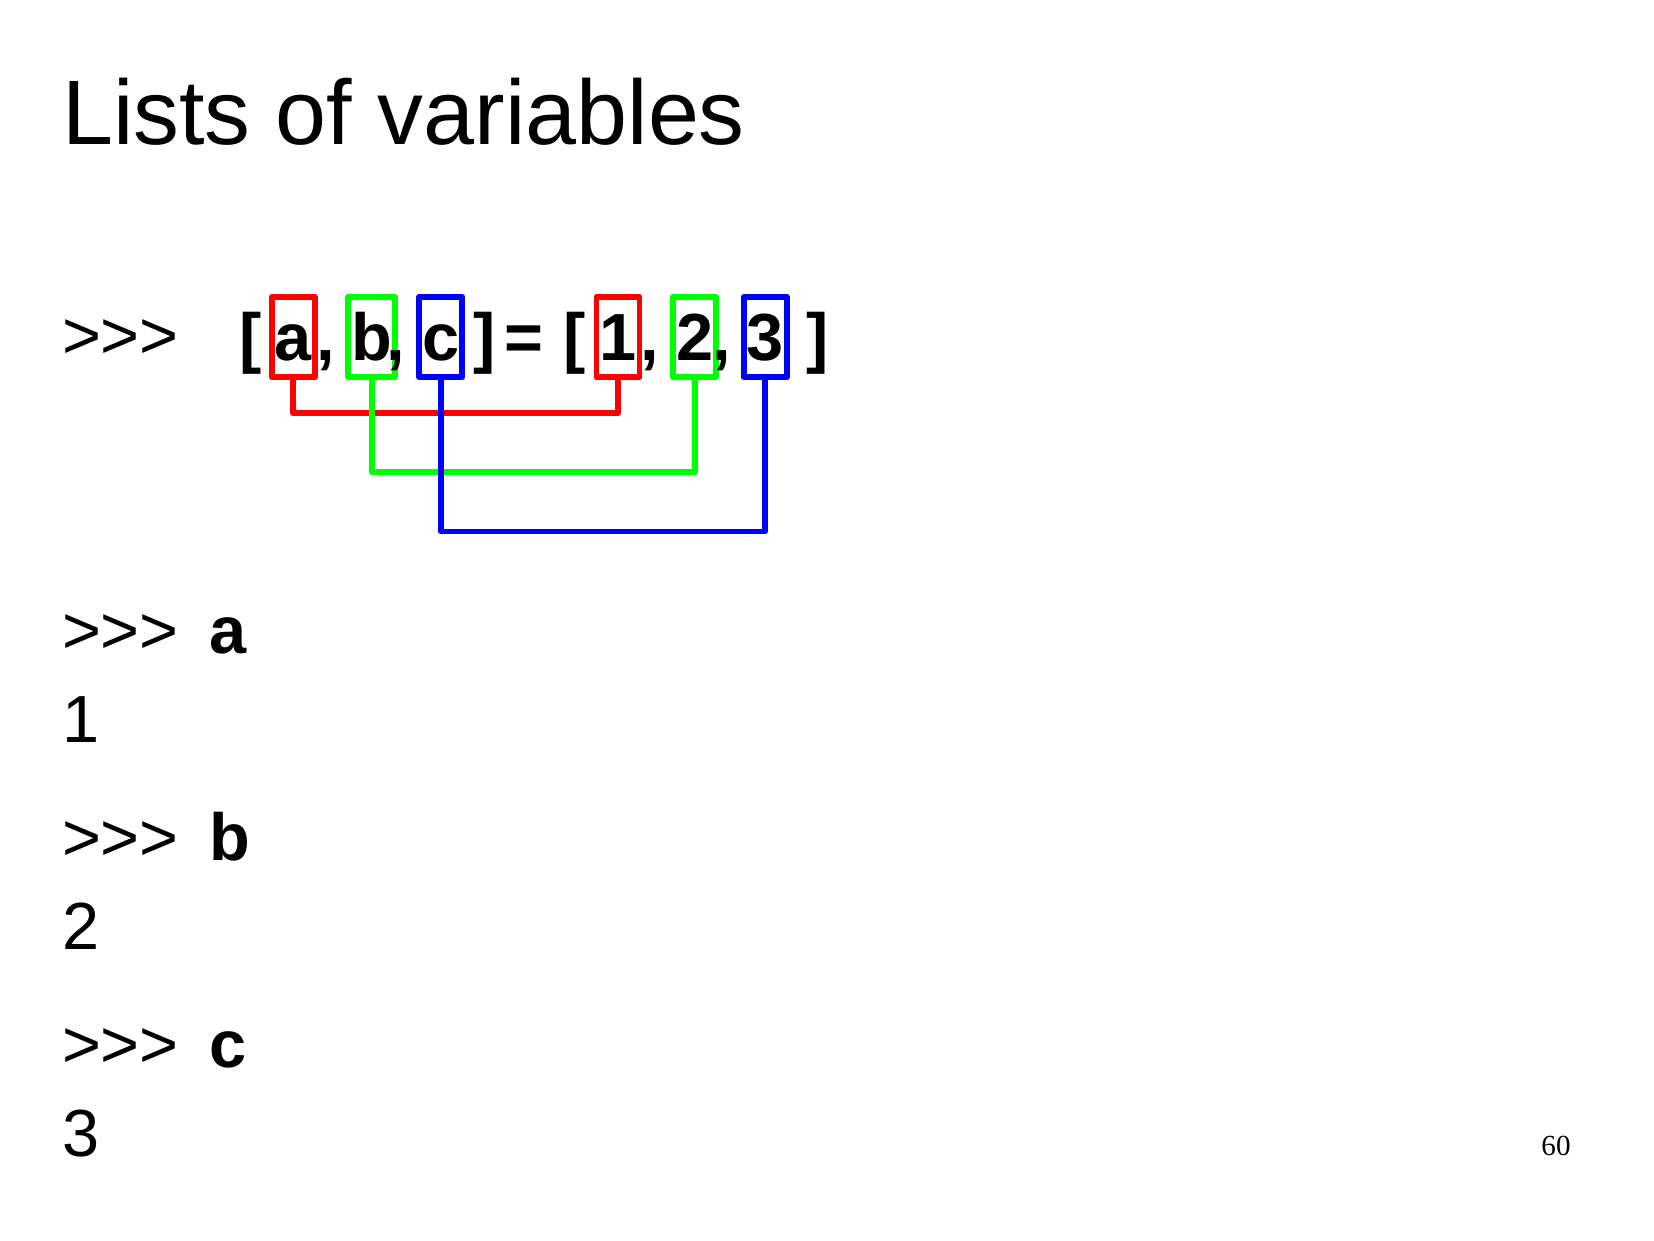

Lists of variables
>>>
[
a
,
b
,
c
]
=
[
1
,
2
,
3
]
>>>
a
1
>>>
b
2
>>>
c
3
60